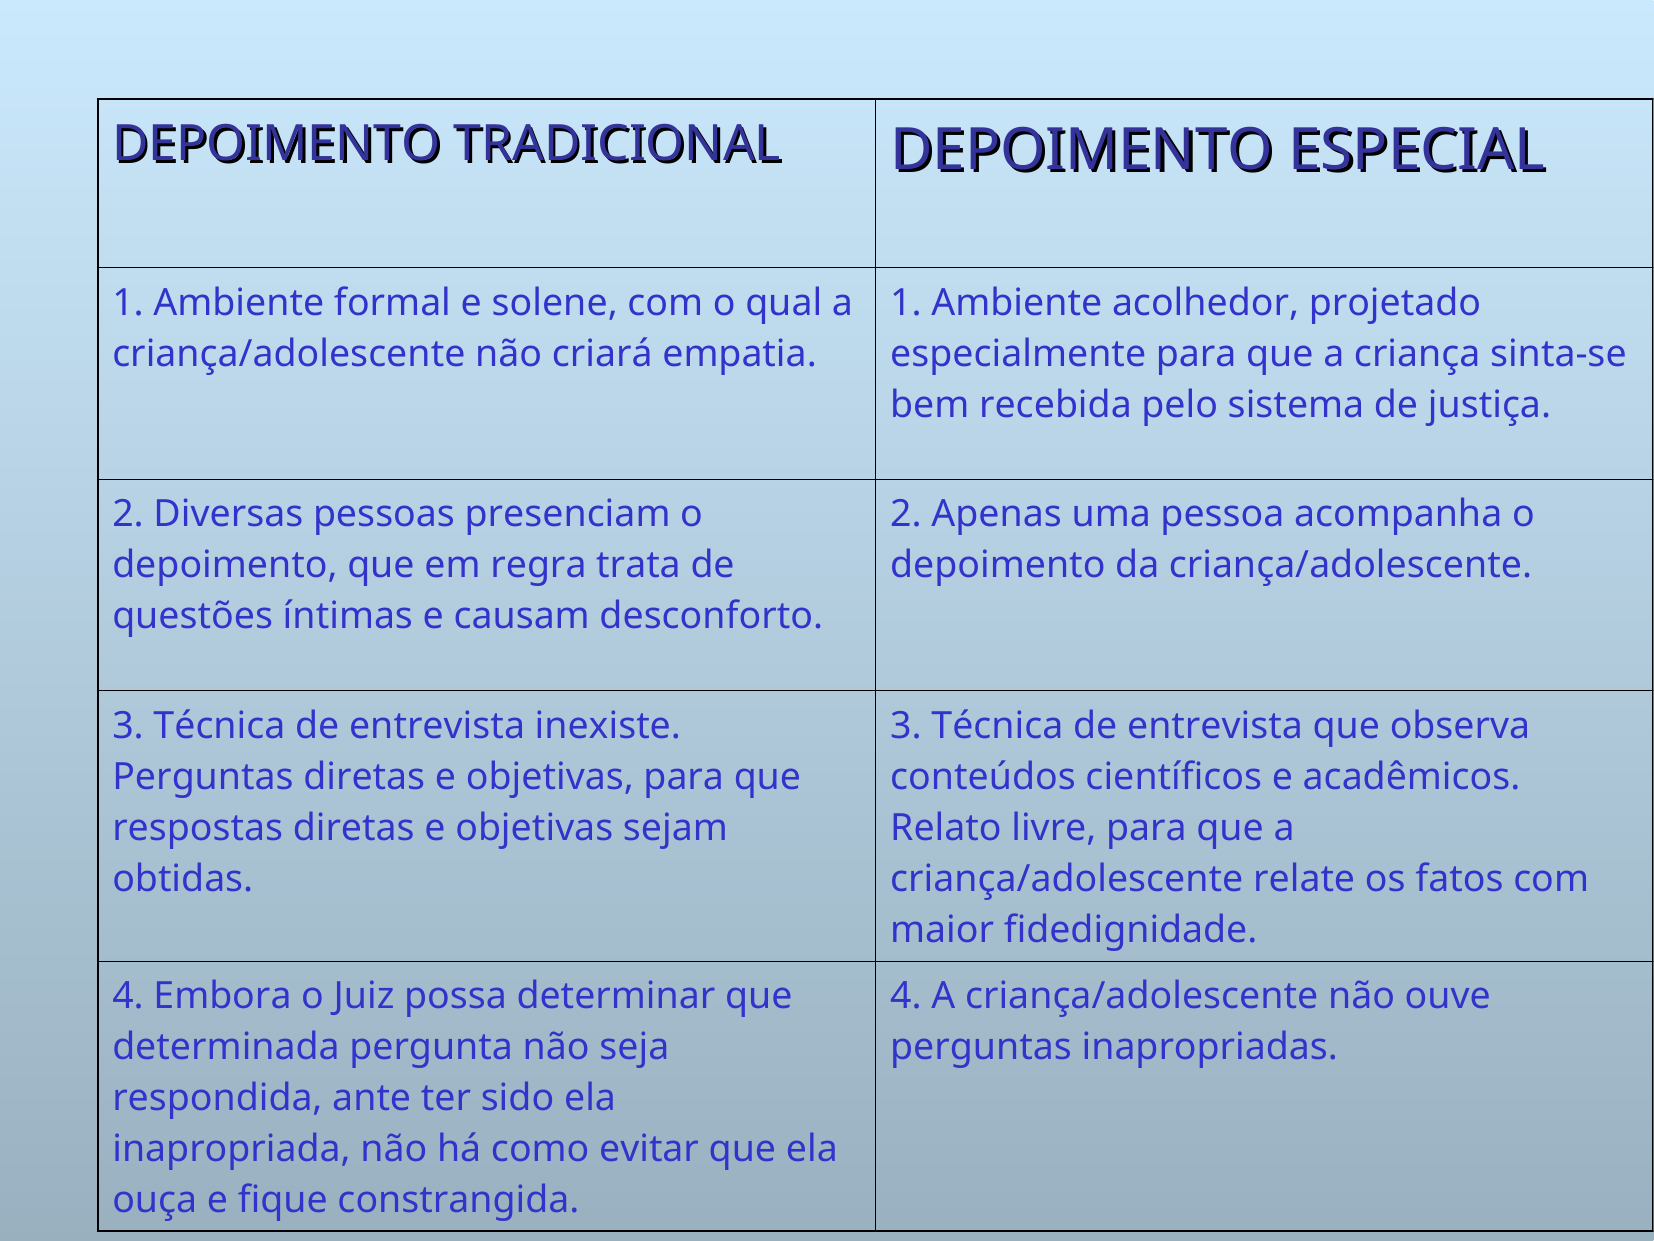

| DEPOIMENTO TRADICIONAL | DEPOIMENTO ESPECIAL |
| --- | --- |
| 1. Ambiente formal e solene, com o qual a criança/adolescente não criará empatia. | 1. Ambiente acolhedor, projetado especialmente para que a criança sinta-se bem recebida pelo sistema de justiça. |
| 2. Diversas pessoas presenciam o depoimento, que em regra trata de questões íntimas e causam desconforto. | 2. Apenas uma pessoa acompanha o depoimento da criança/adolescente. |
| 3. Técnica de entrevista inexiste. Perguntas diretas e objetivas, para que respostas diretas e objetivas sejam obtidas. | 3. Técnica de entrevista que observa conteúdos científicos e acadêmicos. Relato livre, para que a criança/adolescente relate os fatos com maior fidedignidade. |
| 4. Embora o Juiz possa determinar que determinada pergunta não seja respondida, ante ter sido ela inapropriada, não há como evitar que ela ouça e fique constrangida. | 4. A criança/adolescente não ouve perguntas inapropriadas. |